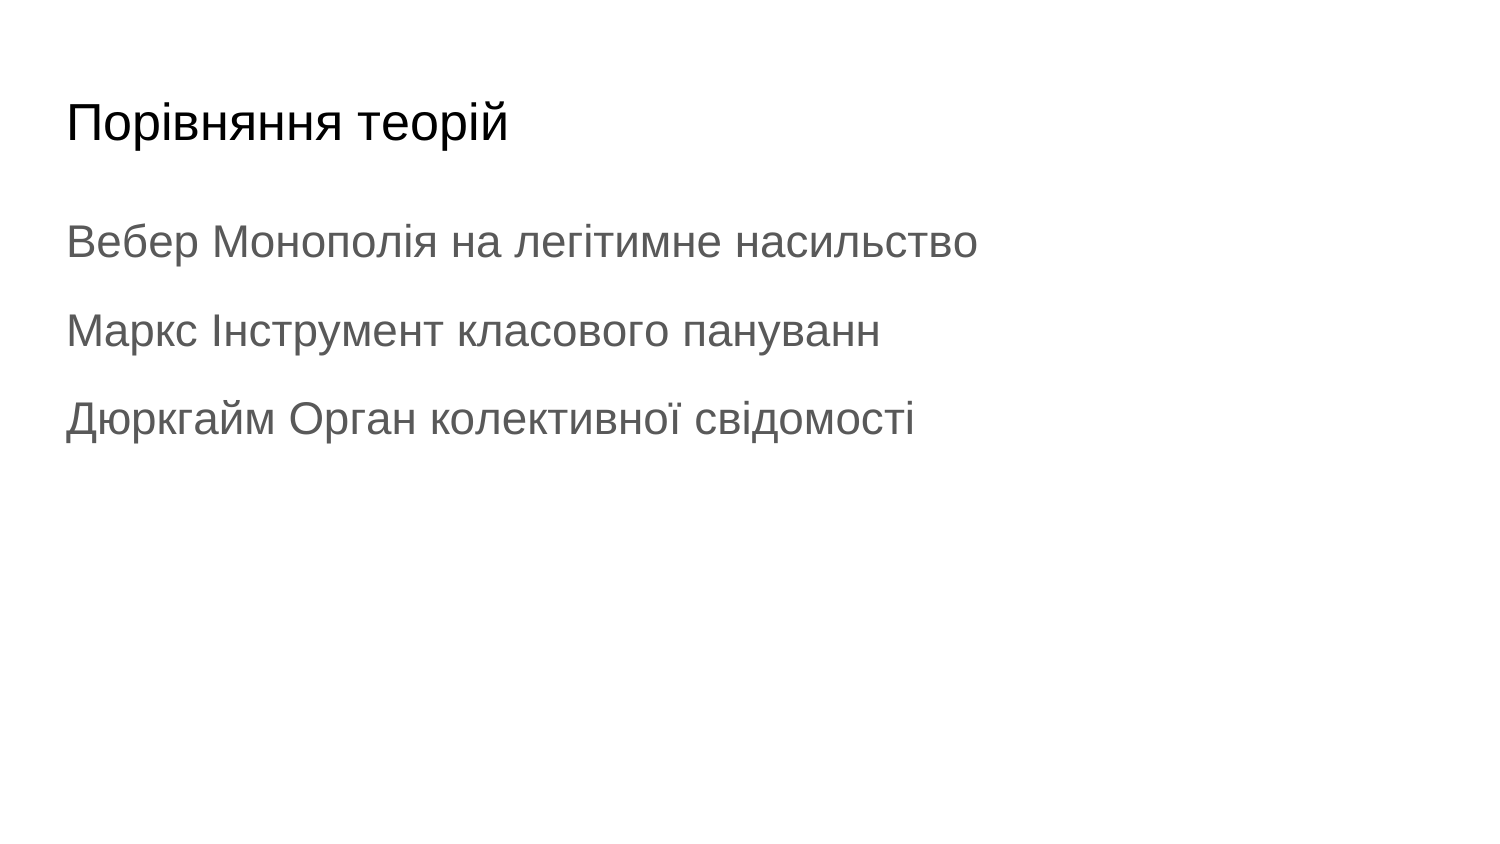

# Порівняння теорій
Вебер Монополія на легітимне насильство
Маркс Інструмент класового пануванн
Дюркгайм Орган колективної свідомості